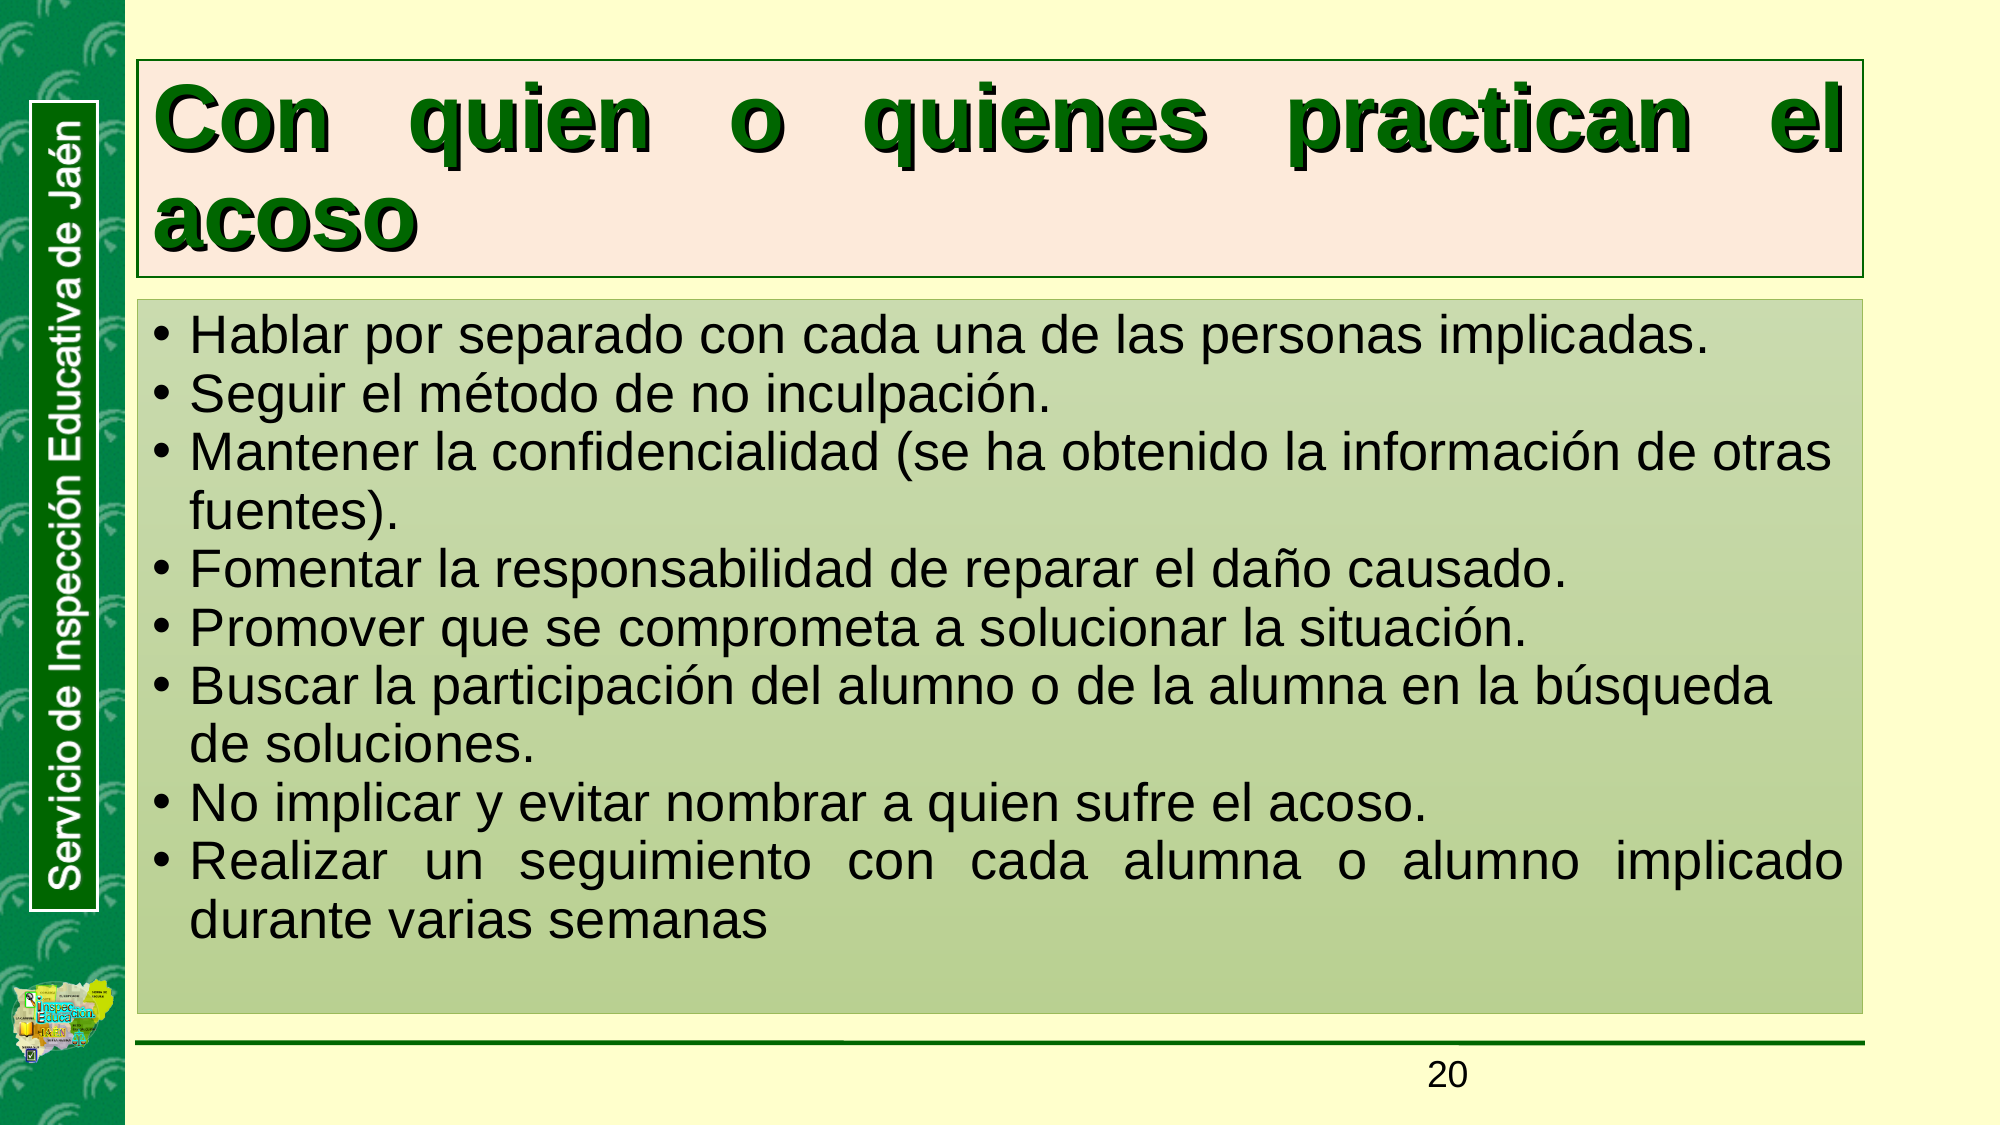

Con quien o quienes practican el acoso
Hablar por separado con cada una de las personas implicadas.
Seguir el método de no inculpación.
Mantener la confidencialidad (se ha obtenido la información de otras fuentes).
Fomentar la responsabilidad de reparar el daño causado.
Promover que se comprometa a solucionar la situación.
Buscar la participación del alumno o de la alumna en la búsqueda de soluciones.
No implicar y evitar nombrar a quien sufre el acoso.
Realizar un seguimiento con cada alumna o alumno implicado durante varias semanas